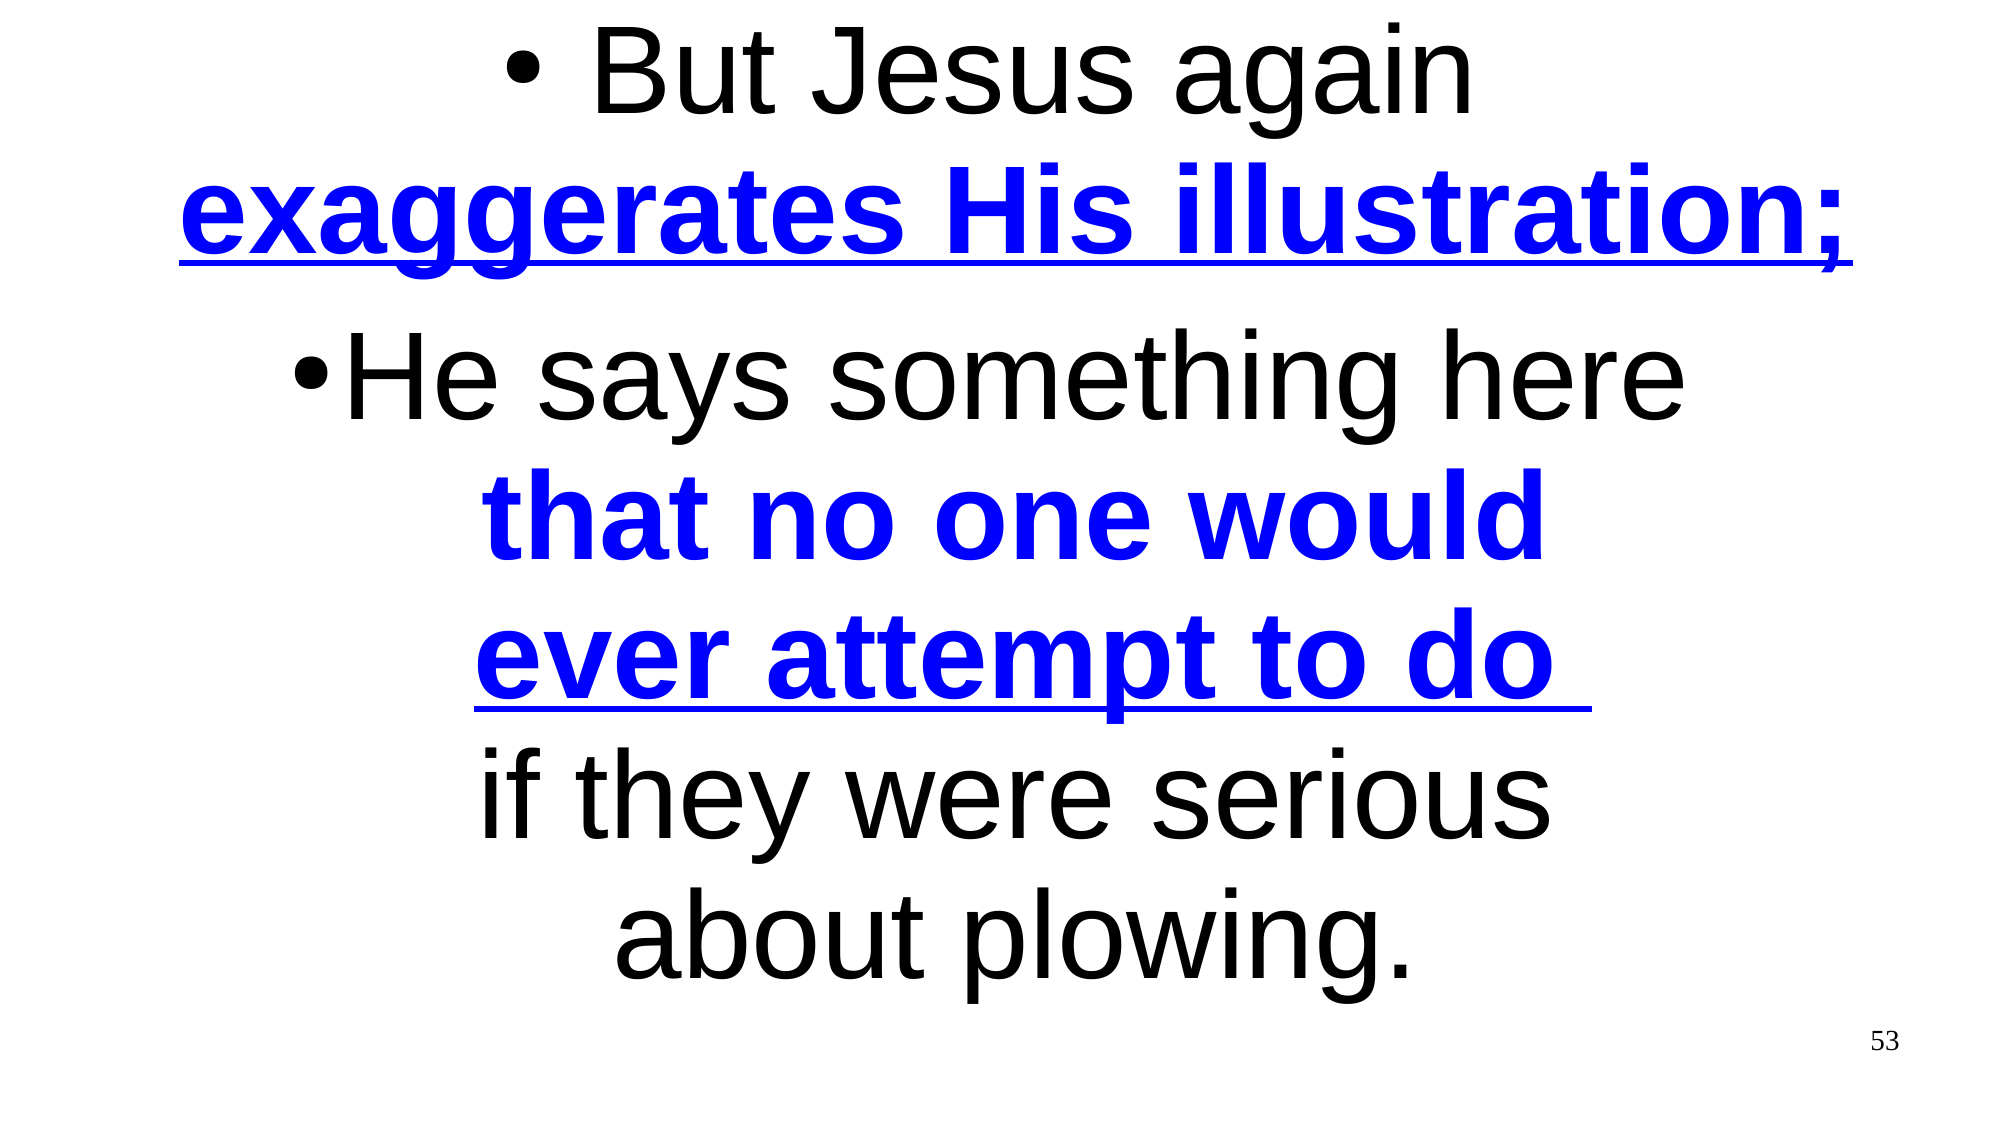

# But Jesus again exaggerates His illustration;
He says something here
that no one would
ever attempt to do
if they were serious
about plowing.
53